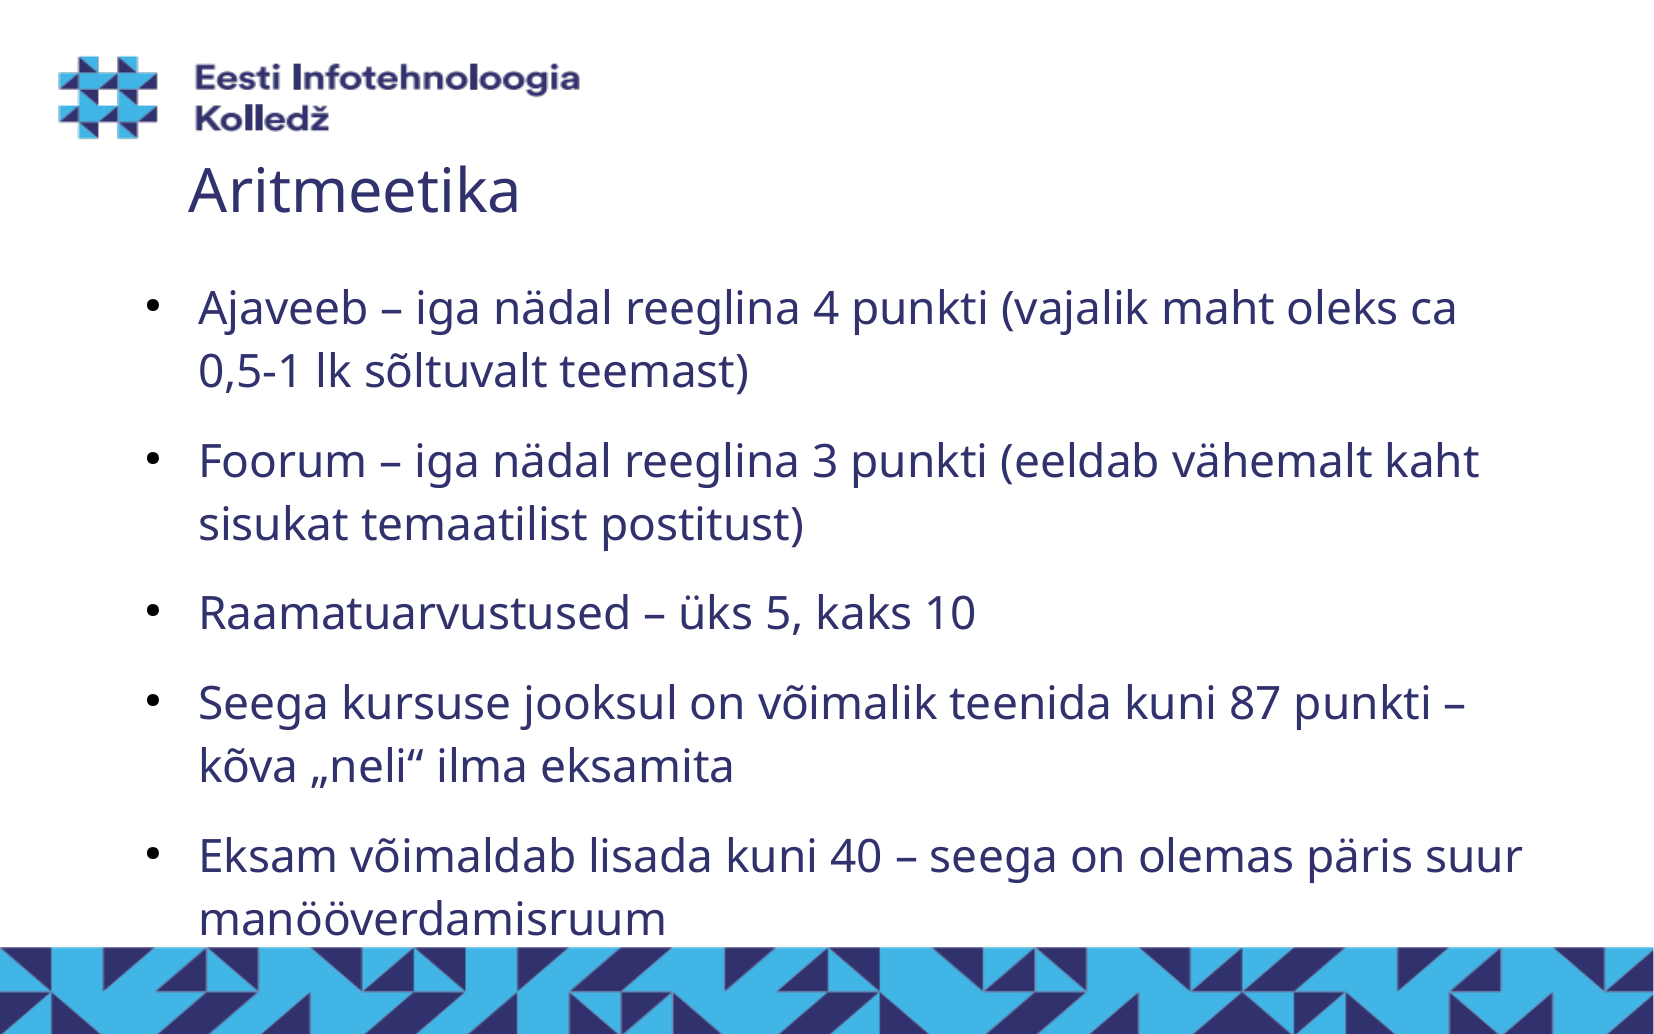

# Aritmeetika
Ajaveeb – iga nädal reeglina 4 punkti (vajalik maht oleks ca 0,5-1 lk sõltuvalt teemast)
Foorum – iga nädal reeglina 3 punkti (eeldab vähemalt kaht sisukat temaatilist postitust)
Raamatuarvustused – üks 5, kaks 10
Seega kursuse jooksul on võimalik teenida kuni 87 punkti – kõva „neli“ ilma eksamita
Eksam võimaldab lisada kuni 40 – seega on olemas päris suur manööverdamisruum